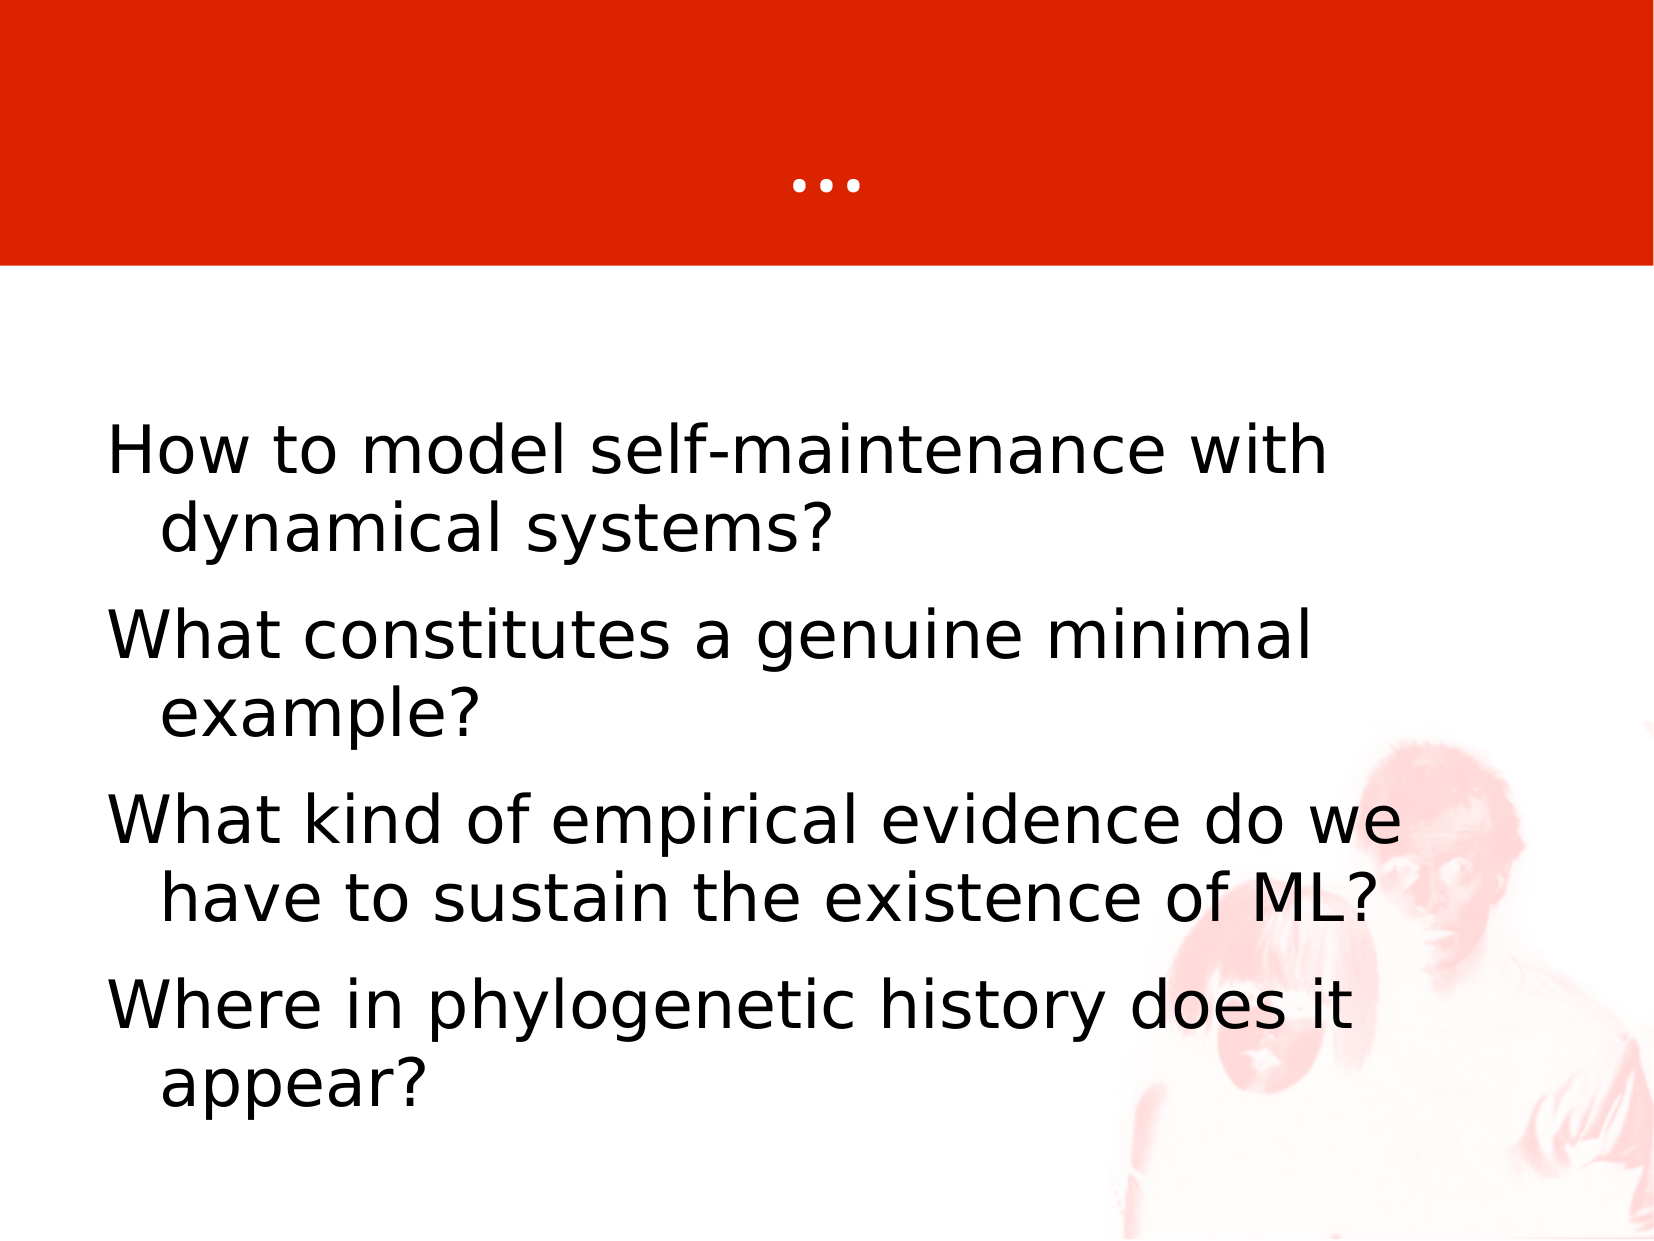

# ...
How to model self-maintenance with dynamical systems?
What constitutes a genuine minimal example?
What kind of empirical evidence do we have to sustain the existence of ML?
Where in phylogenetic history does it appear?